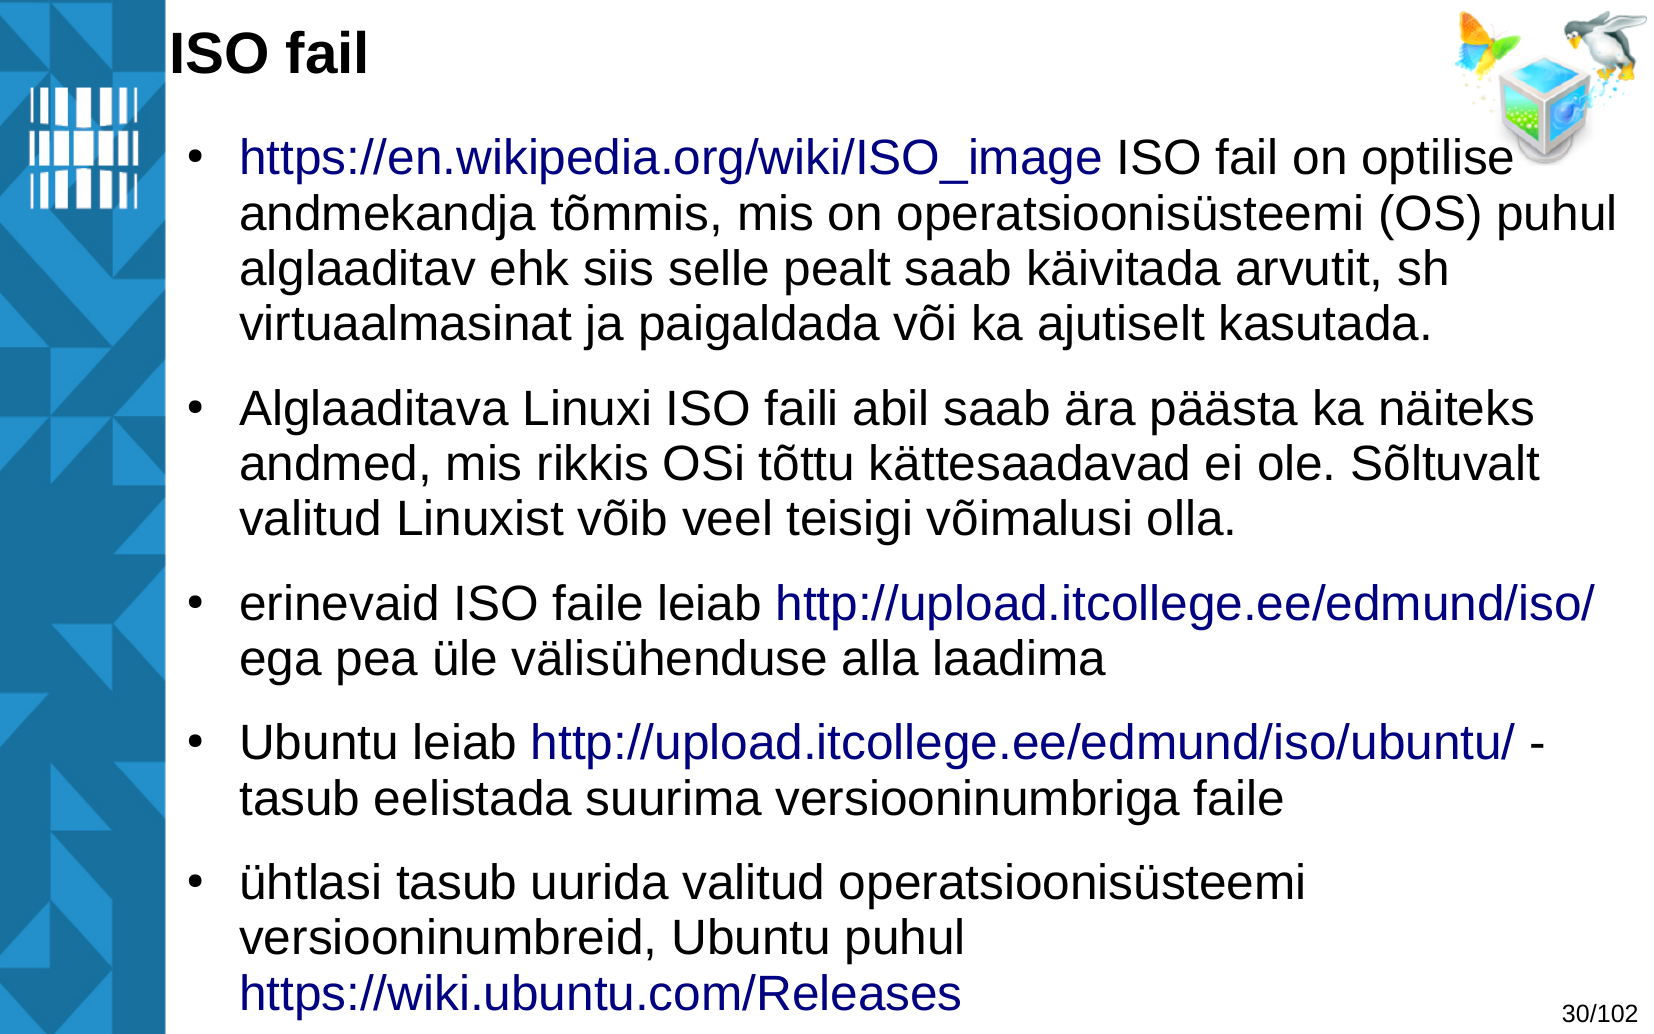

# ISO fail
https://en.wikipedia.org/wiki/ISO_image ISO fail on optilise andmekandja tõmmis, mis on operatsioonisüsteemi (OS) puhul alglaaditav ehk siis selle pealt saab käivitada arvutit, sh virtuaalmasinat ja paigaldada või ka ajutiselt kasutada.
Alglaaditava Linuxi ISO faili abil saab ära päästa ka näiteks andmed, mis rikkis OSi tõttu kättesaadavad ei ole. Sõltuvalt valitud Linuxist võib veel teisigi võimalusi olla.
erinevaid ISO faile leiab http://upload.itcollege.ee/edmund/iso/ ega pea üle välisühenduse alla laadima
Ubuntu leiab http://upload.itcollege.ee/edmund/iso/ubuntu/ - tasub eelistada suurima versiooninumbriga faile
ühtlasi tasub uurida valitud operatsioonisüsteemi versiooninumbreid, Ubuntu puhul https://wiki.ubuntu.com/Releases